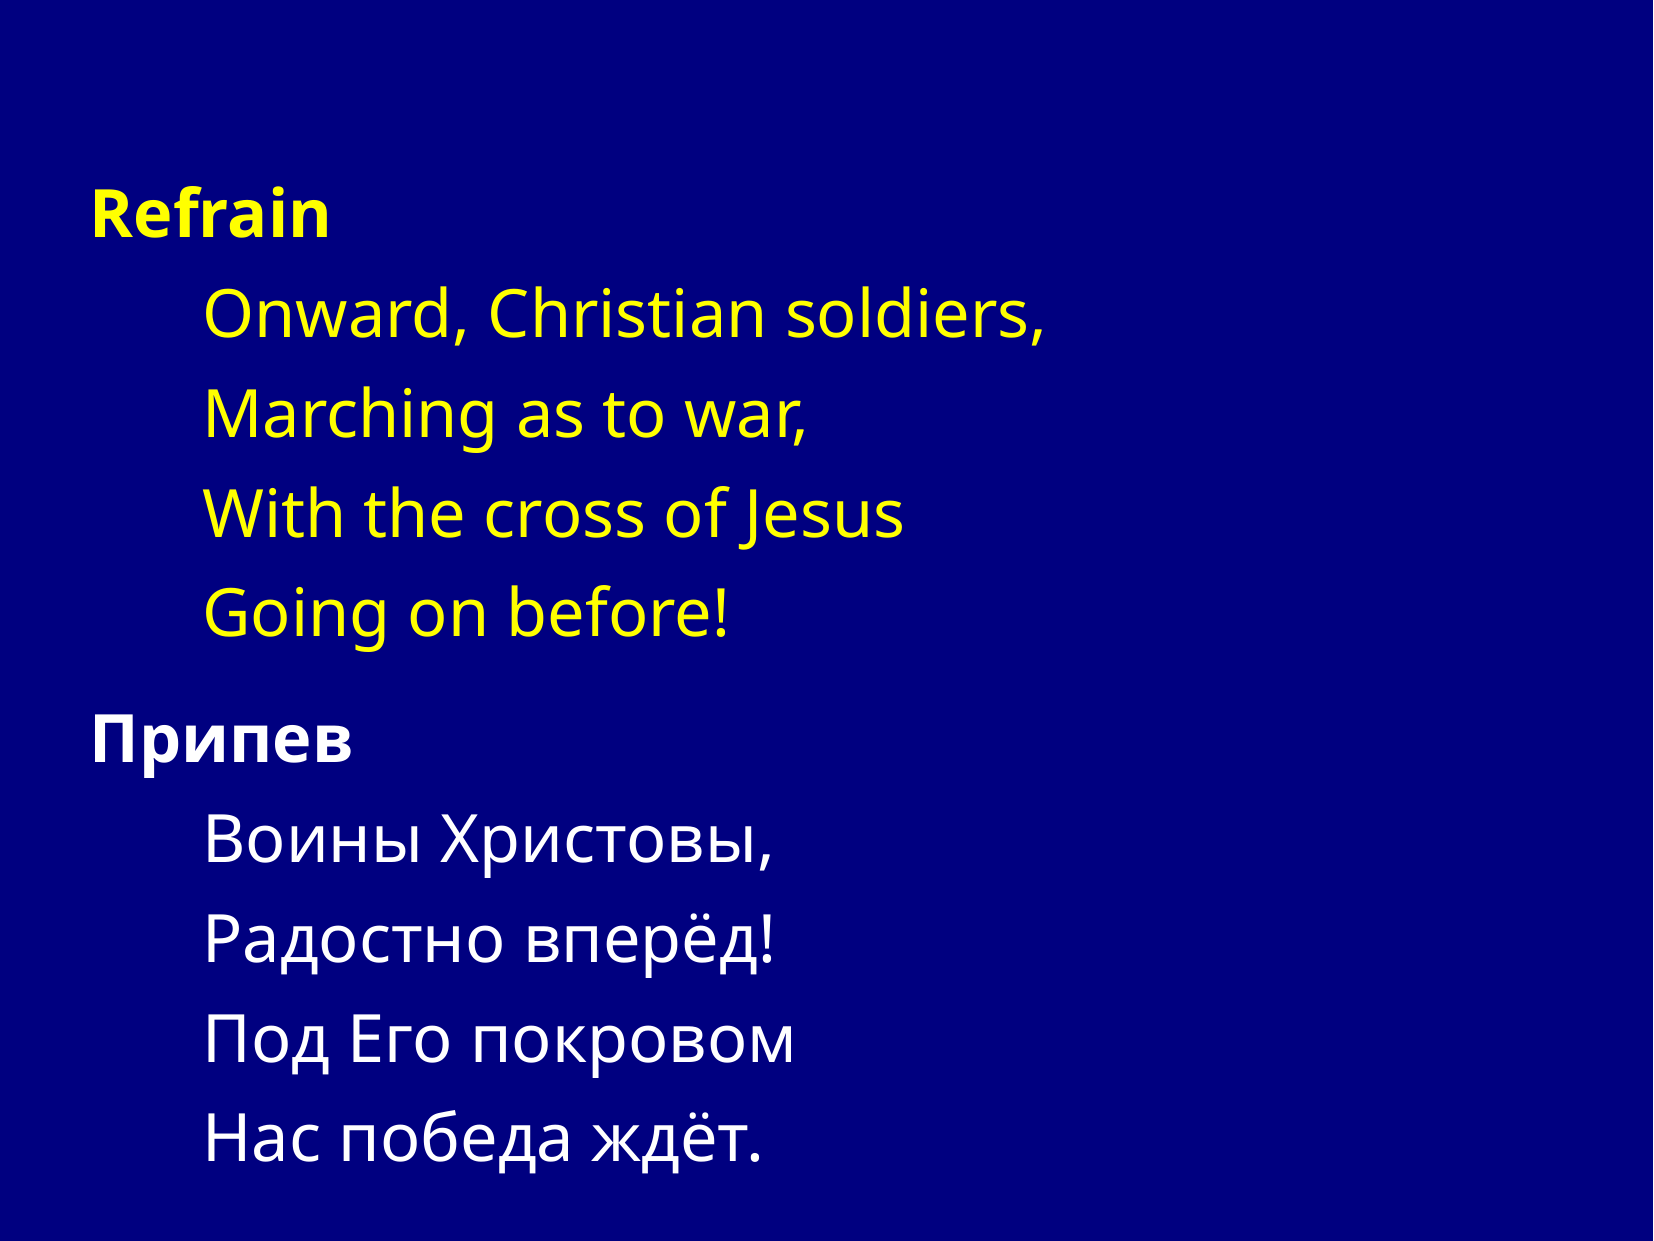

Refrain
	Onward, Christian soldiers,
	Marching as to war,
	With the cross of Jesus
	Going on before!
Припев
	Воины Христовы,
	Радостно вперёд!
	Под Его покровом
	Нас победа ждёт.